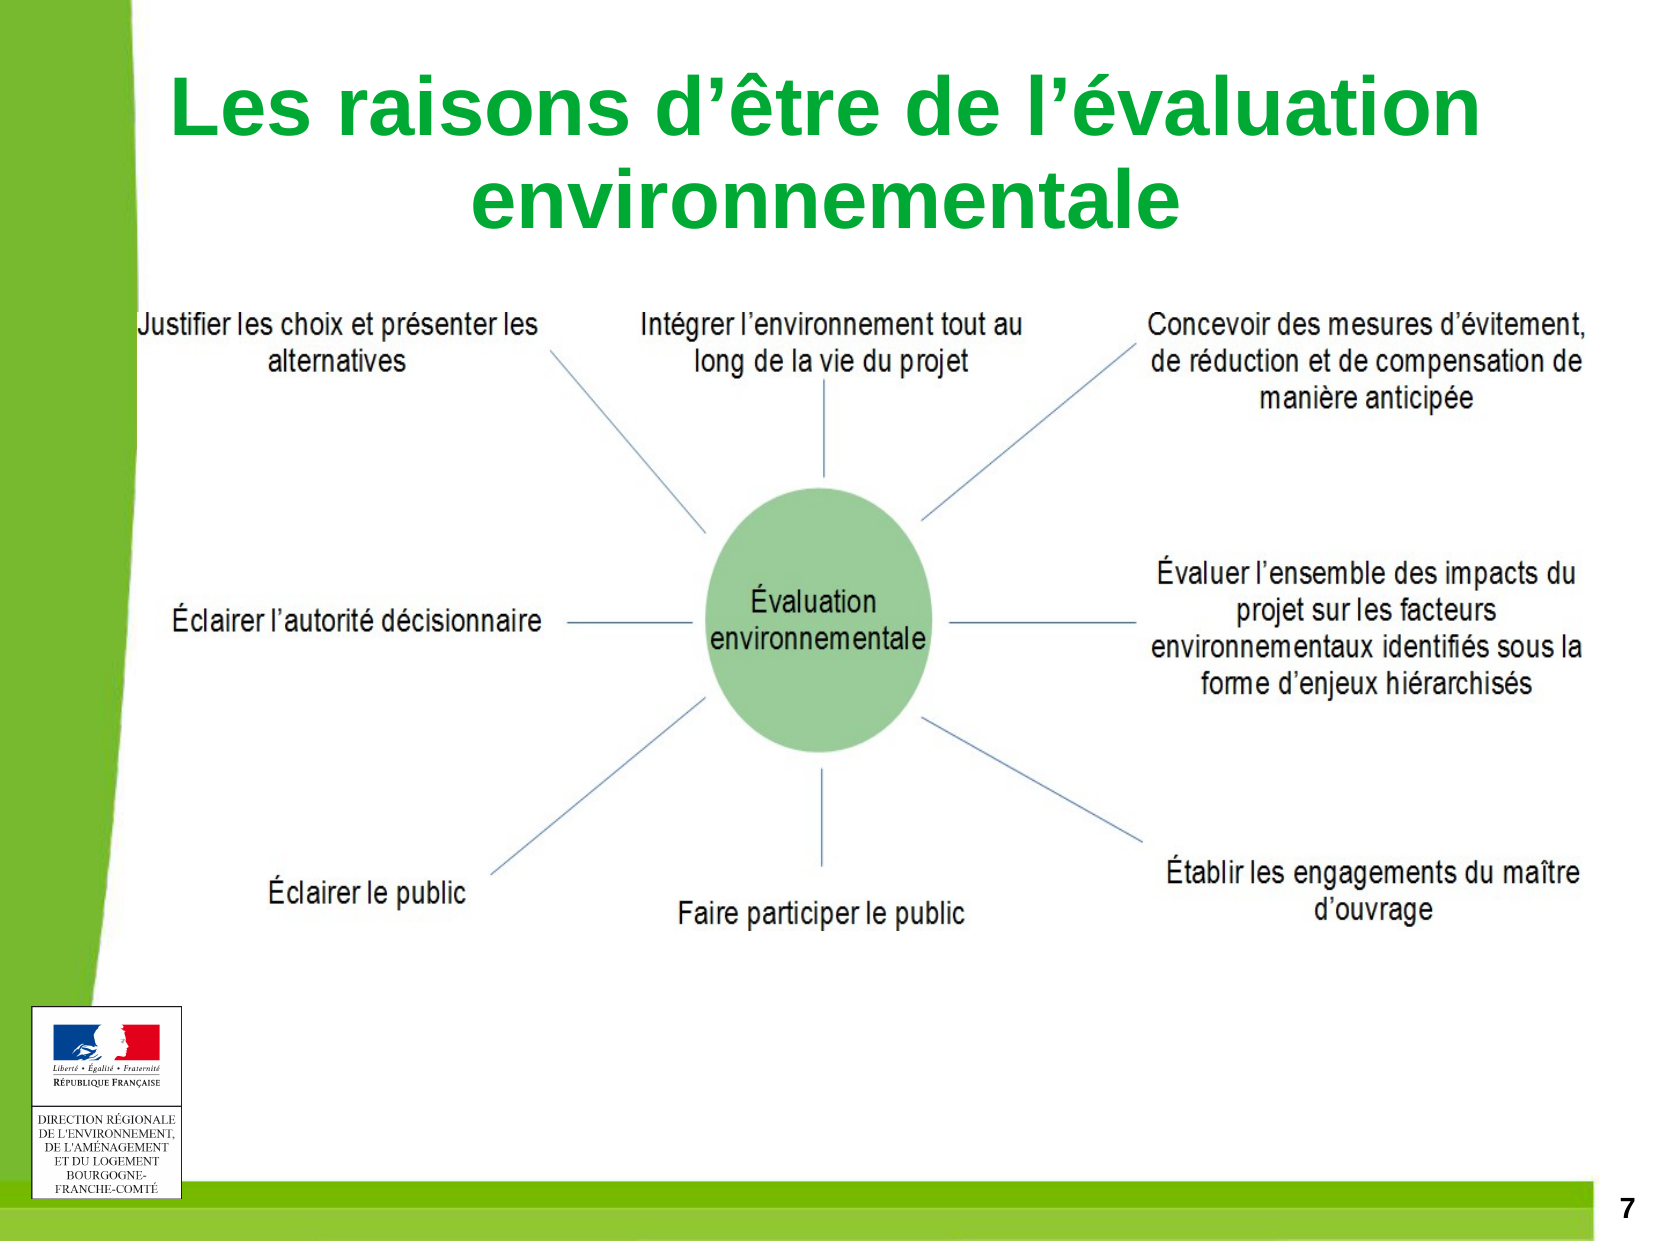

# Les raisons d’être de l’évaluation environnementale